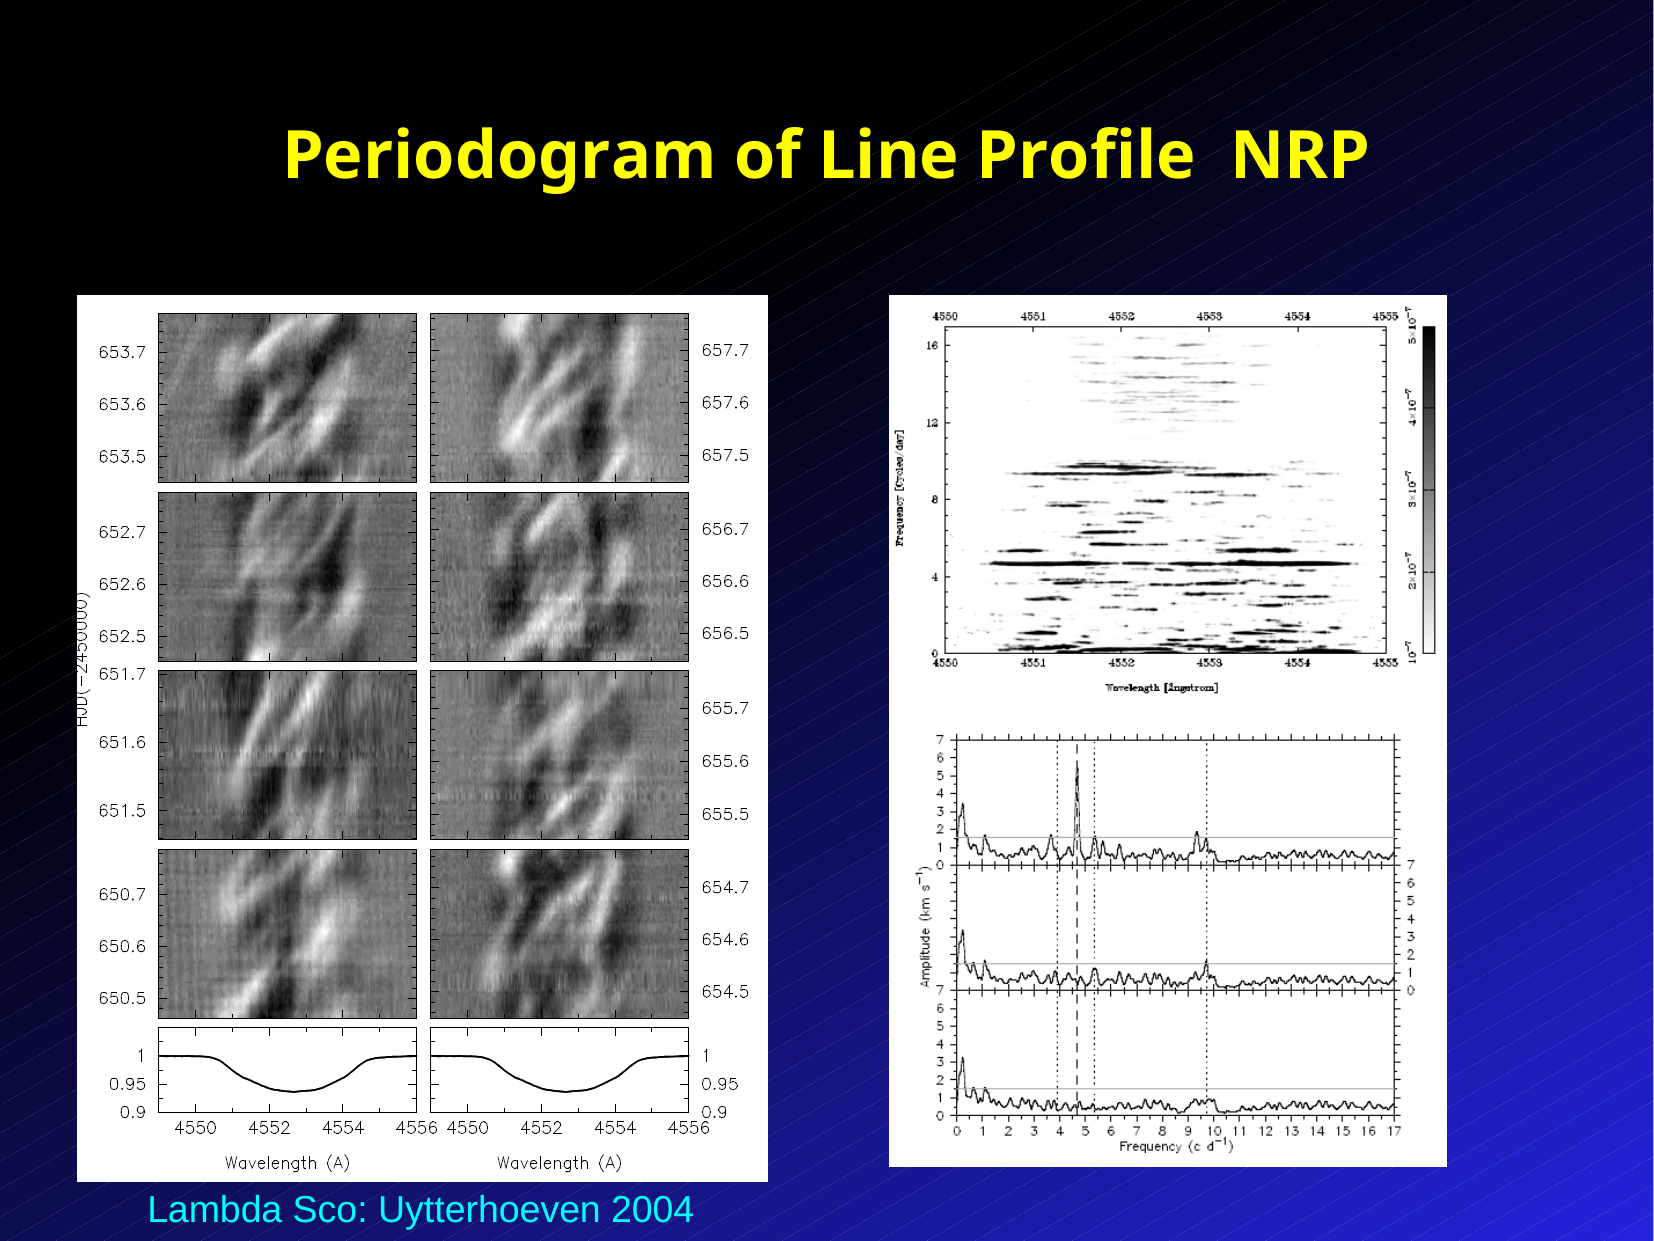

# Periodogram of Line Profile NRP
Lambda Sco: Uytterhoeven 2004